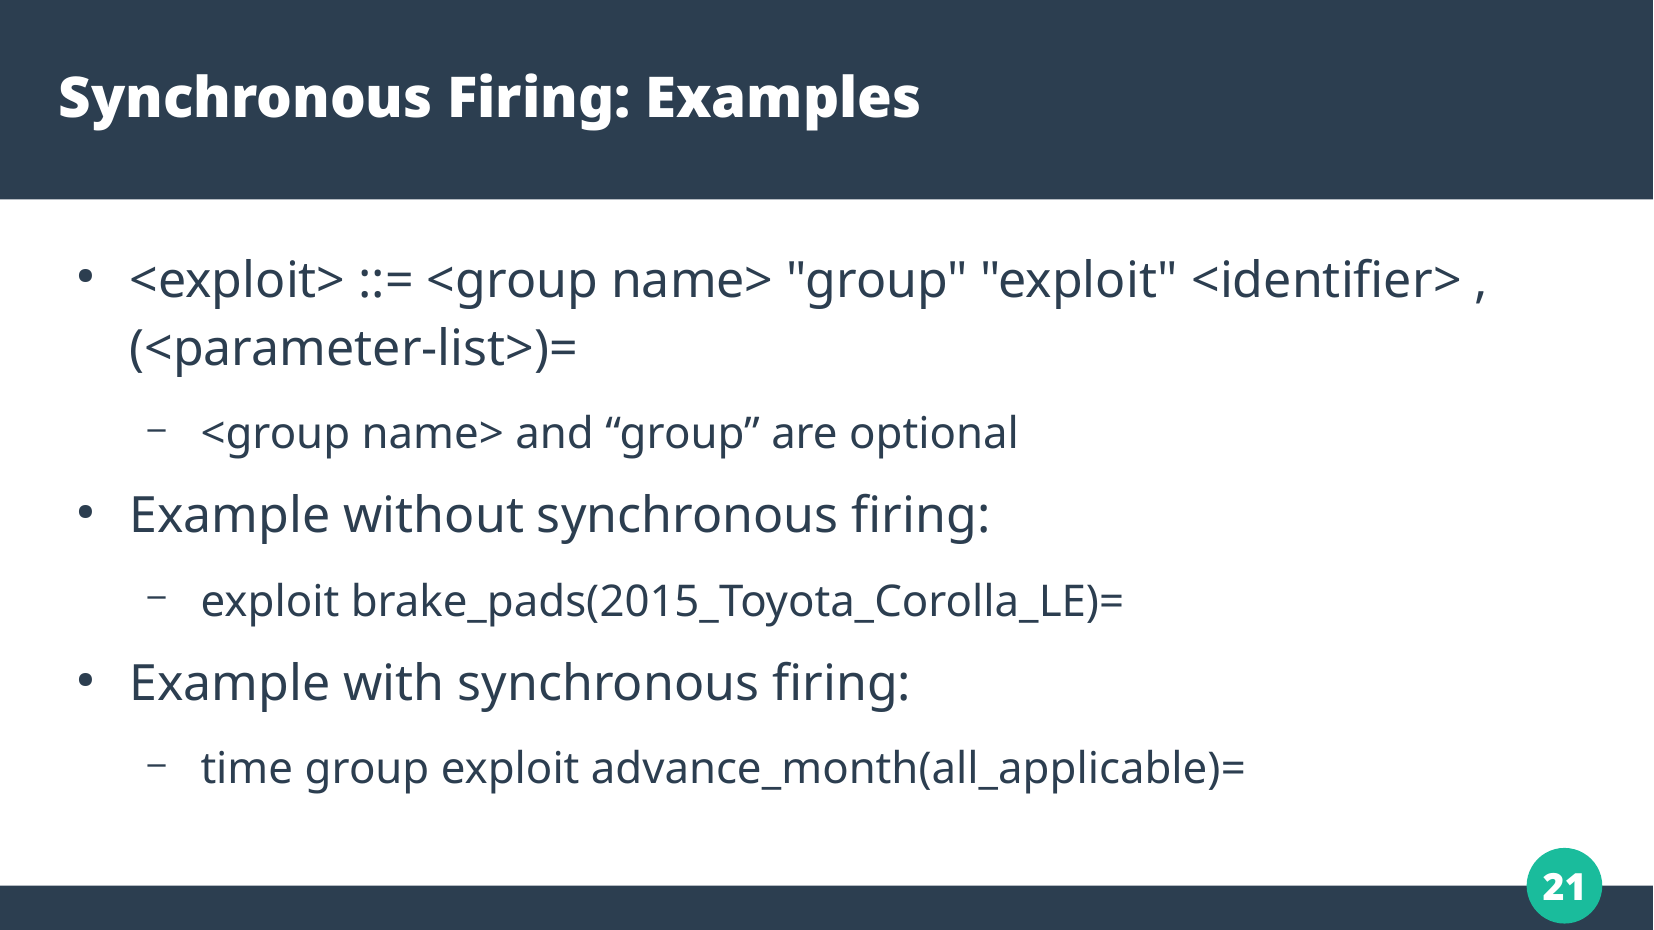

# Synchronous Firing: Examples
<exploit> ::= <group name> "group" "exploit" <identifier> , (<parameter-list>)=
<group name> and “group” are optional
Example without synchronous firing:
exploit brake_pads(2015_Toyota_Corolla_LE)=
Example with synchronous firing:
time group exploit advance_month(all_applicable)=